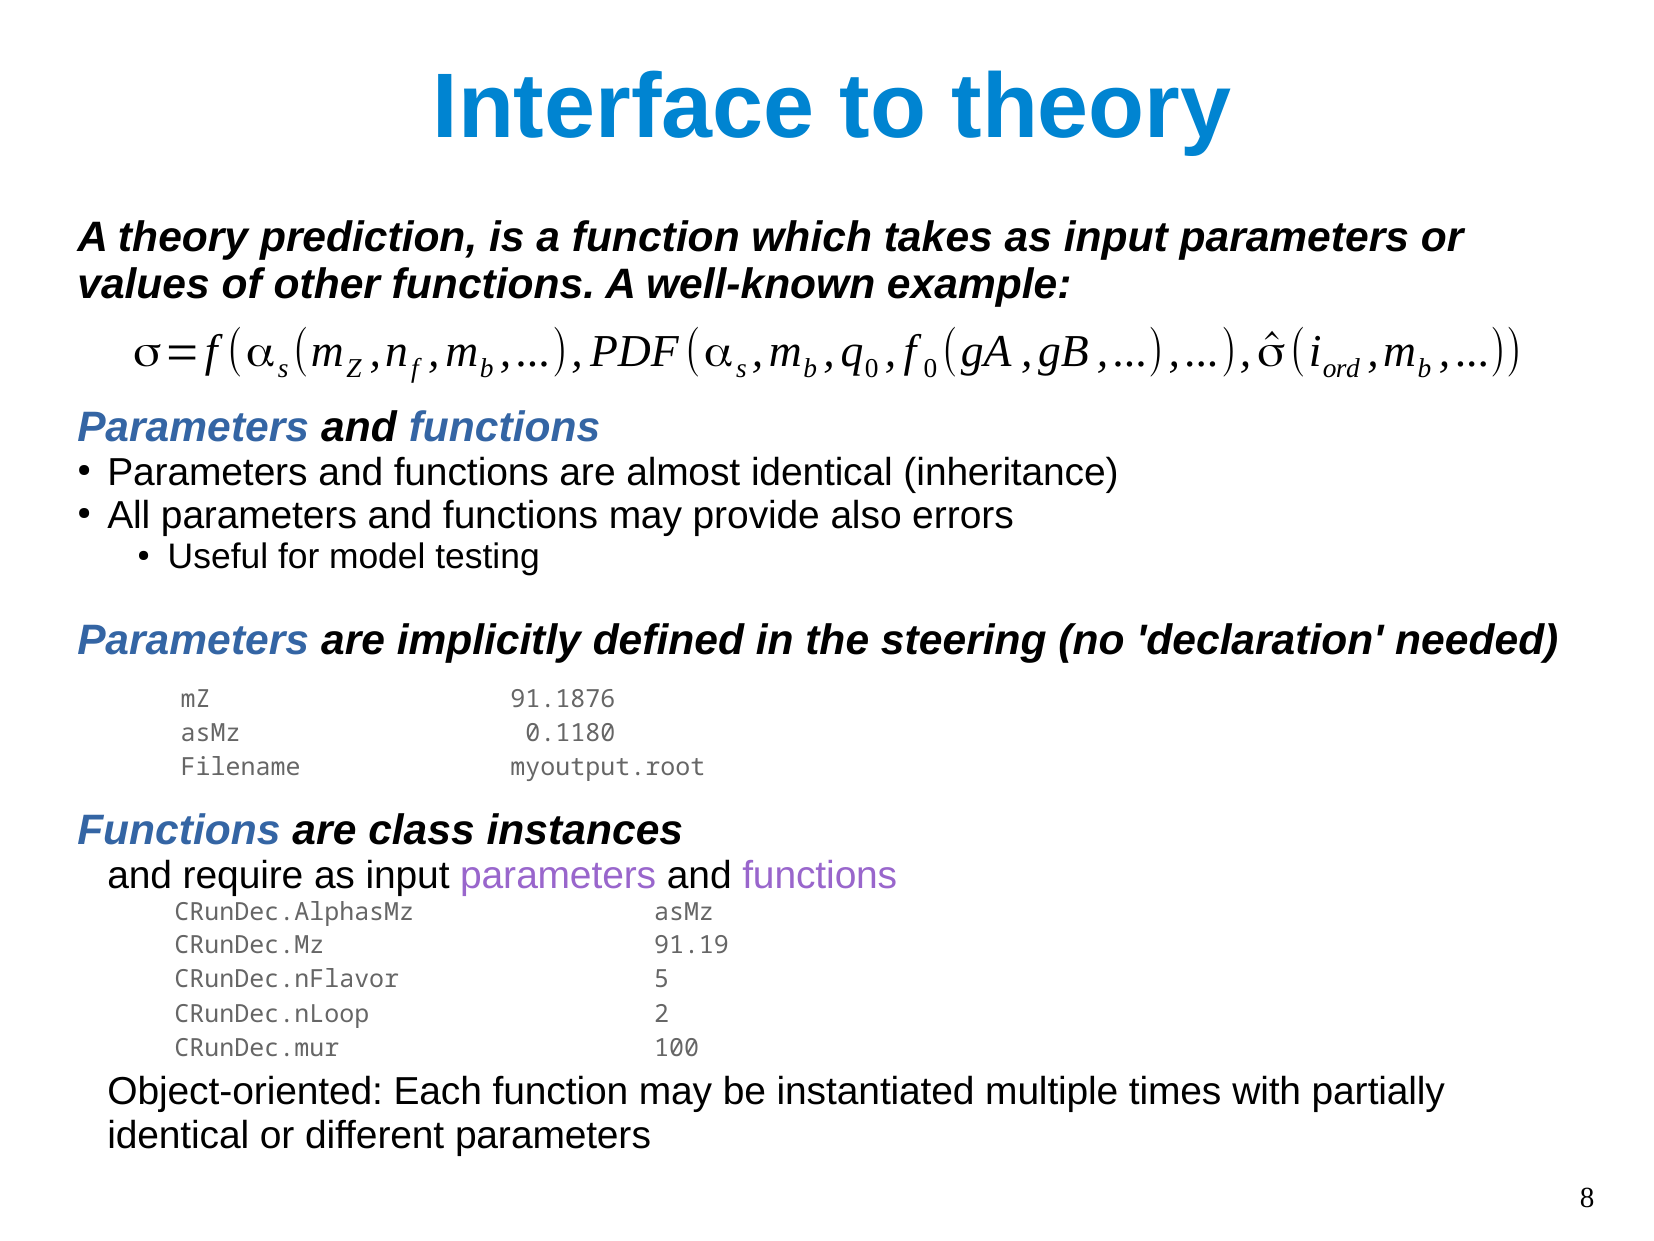

# Interface to theory
A theory prediction, is a function which takes as input parameters or values of other functions. A well-known example:
Parameters and functions
Parameters and functions are almost identical (inheritance)
All parameters and functions may provide also errors
Useful for model testing
Parameters are implicitly defined in the steering (no 'declaration' needed)
Functions are class instances
and require as input parameters and functions
Object-oriented: Each function may be instantiated multiple times with partially identical or different parameters
mZ 91.1876
asMz 0.1180
Filename myoutput.root
CRunDec.AlphasMz asMz
CRunDec.Mz 91.19
CRunDec.nFlavor 5
CRunDec.nLoop 2
CRunDec.mur 100
8